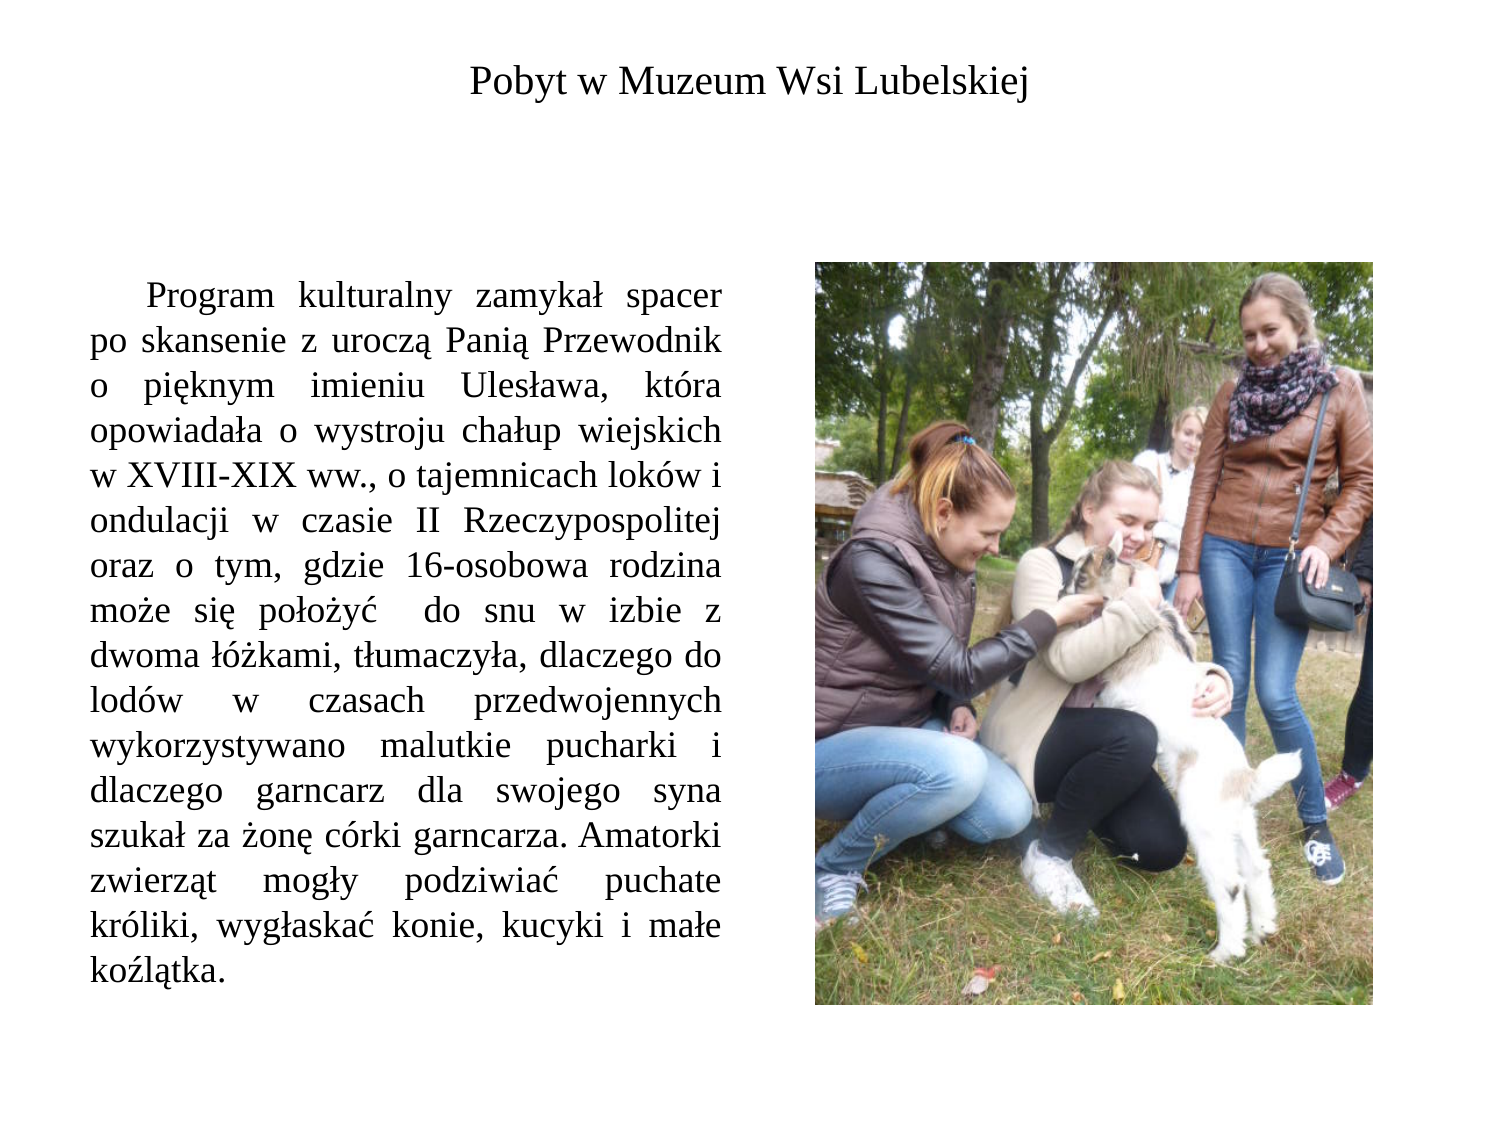

# Pobyt w Muzeum Wsi Lubelskiej
Program kulturalny zamykał spacer po skansenie z uroczą Panią Przewodnik o pięknym imieniu Ulesława, która opowiadała o wystroju chałup wiejskich w XVIII-XIX ww., o tajemnicach loków i ondulacji w czasie II Rzeczypospolitej oraz o tym, gdzie 16-osobowa rodzina może się położyć do snu w izbie z dwoma łóżkami, tłumaczyła, dlaczego do lodów w czasach przedwojennych wykorzystywano malutkie pucharki i dlaczego garncarz dla swojego syna szukał za żonę córki garncarza. Amatorki zwierząt mogły podziwiać puchate króliki, wygłaskać konie, kucyki i małe koźlątka.